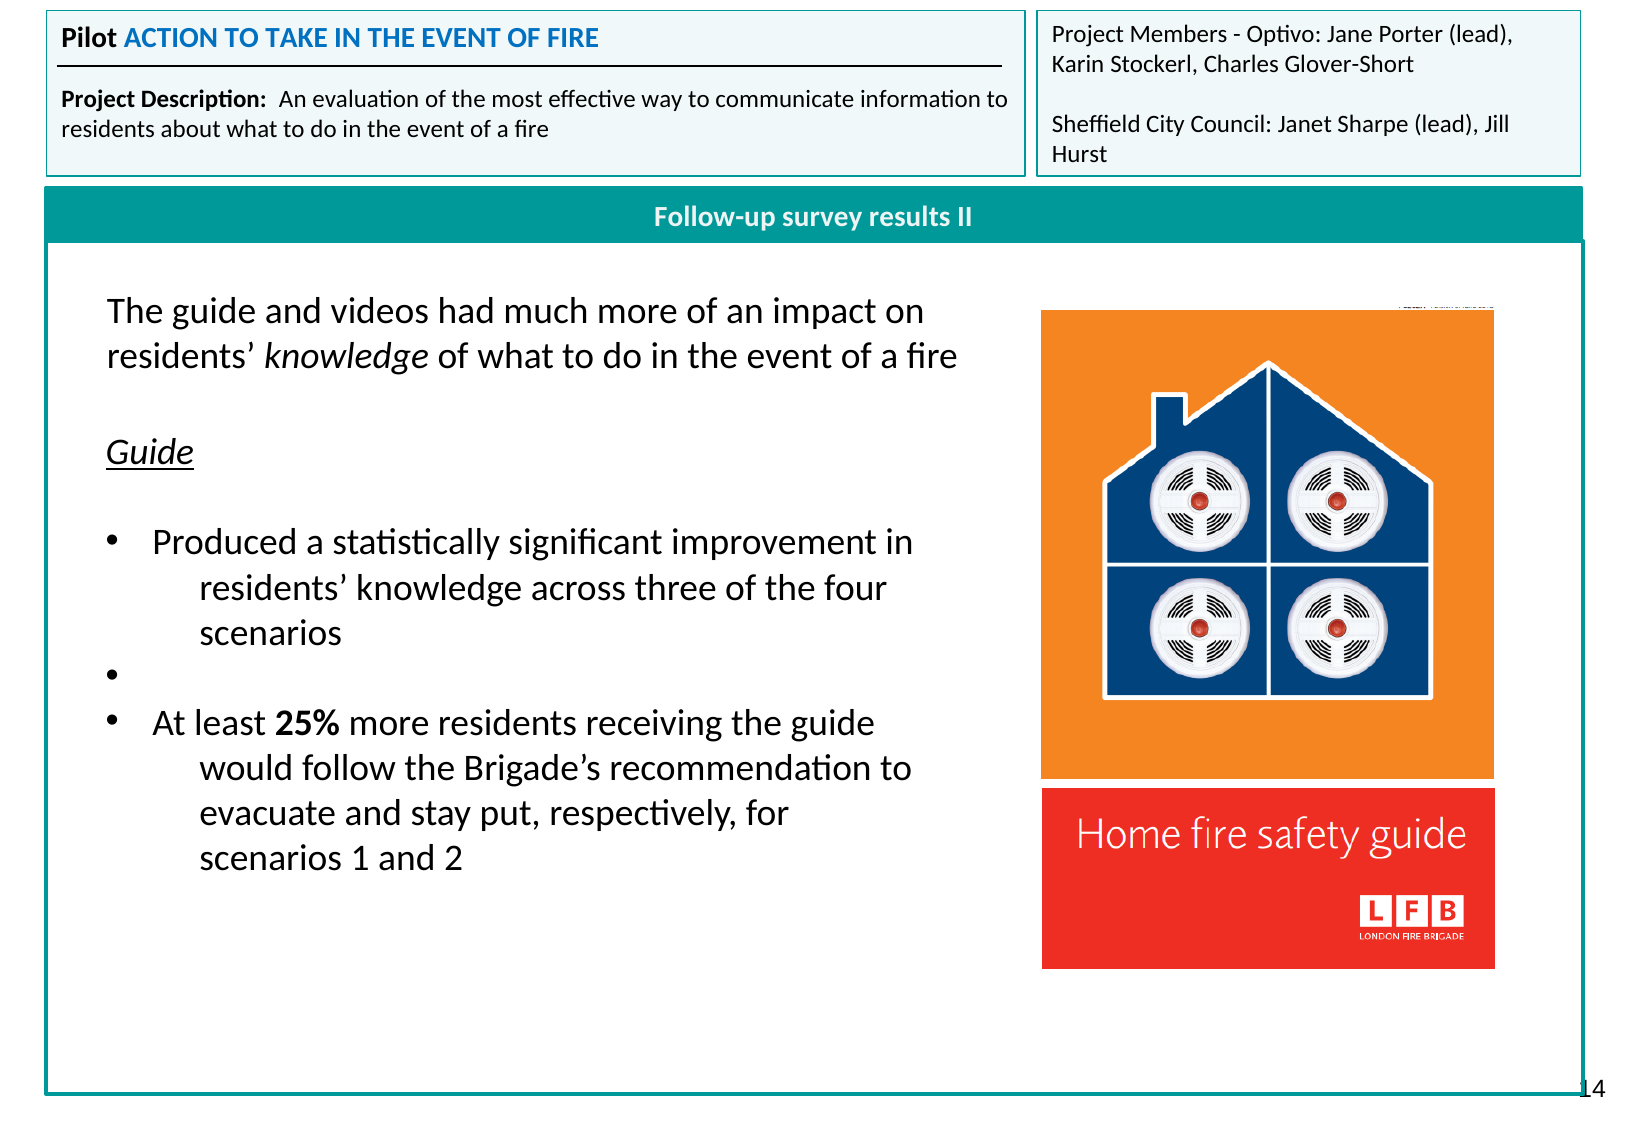

Pilot Action to take in the event of fire
Project Description: An evaluation of the most effective way to communicate information to residents about what to do in the event of a fire
Project Members - Optivo: Jane Porter (lead), Karin Stockerl, Charles Glover-Short
Sheffield City Council: Janet Sharpe (lead), Jill Hurst
Follow-up survey results II
The guide and videos had much more of an impact on residents’ knowledge of what to do in the event of a fire
Guide
Produced a statistically significant improvement in residents’ knowledge across three of the four scenarios
At least 25% more residents receiving the guide would follow the Brigade’s recommendation to evacuate and stay put, respectively, for scenarios 1 and 2